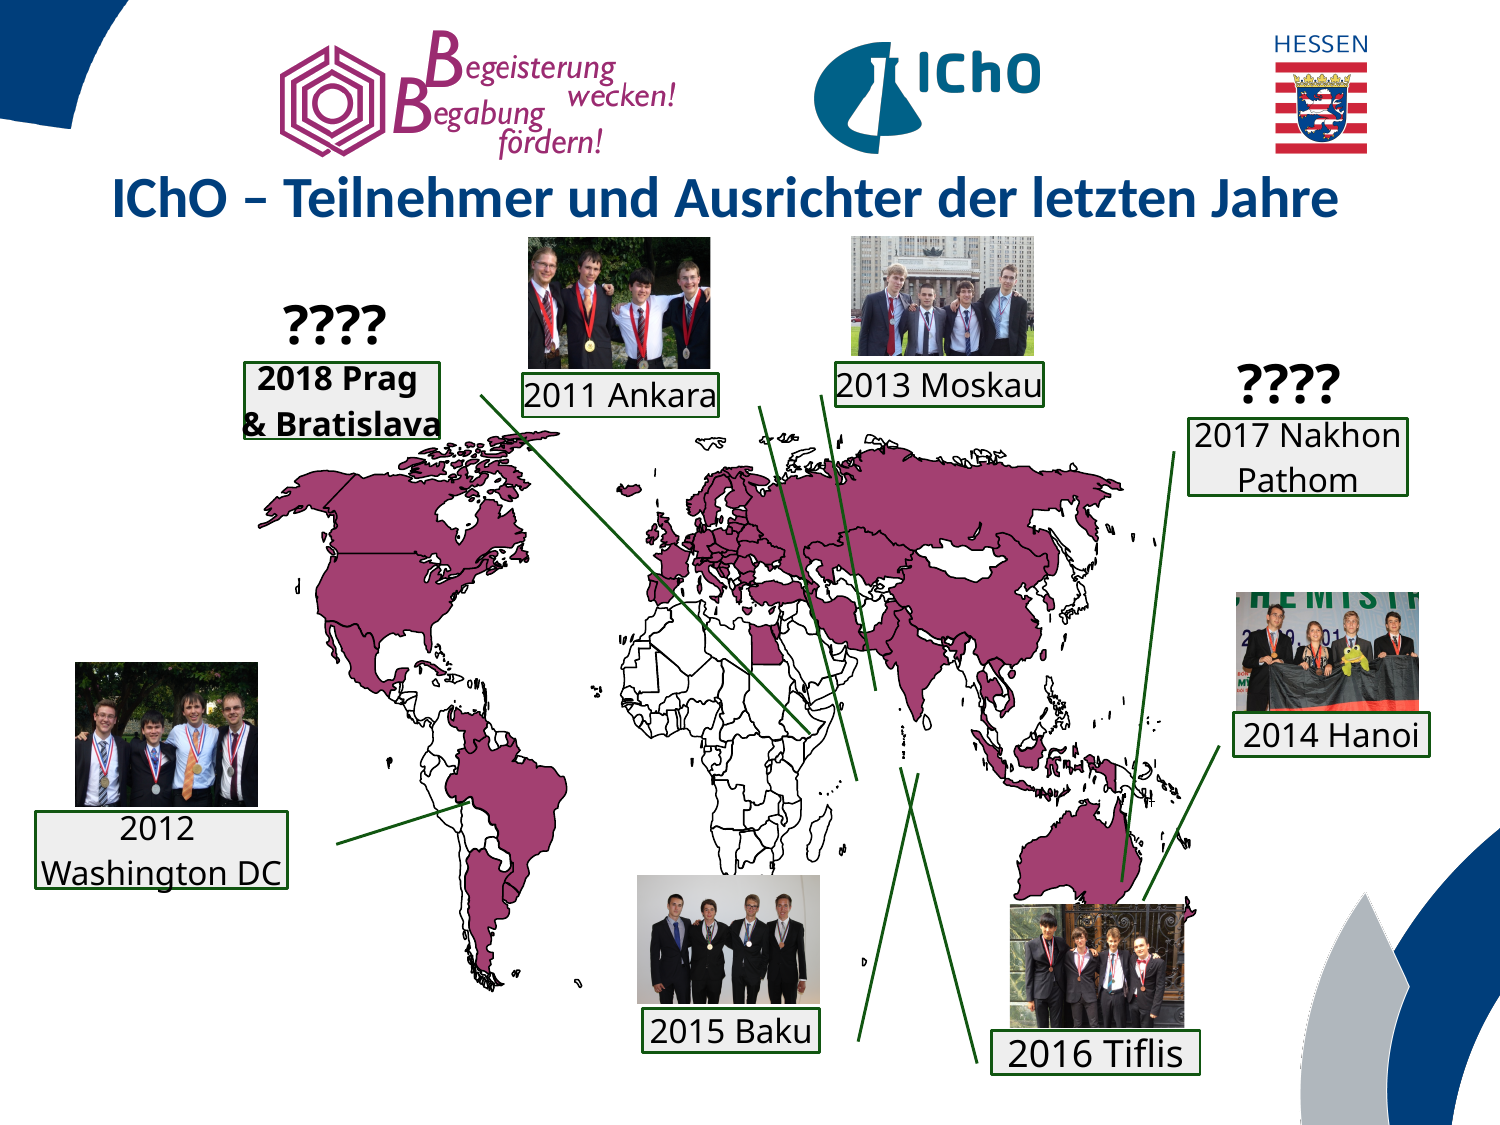

IChO – Teilnehmer und Ausrichter der letzten Jahre
????
????
2018 Prag
& Bratislava
2013 Moskau
2011 Ankara
2017 Nakhon
Pathom
2014 Hanoi
2012
Washington DC
2015 Baku
2016 Tiflis